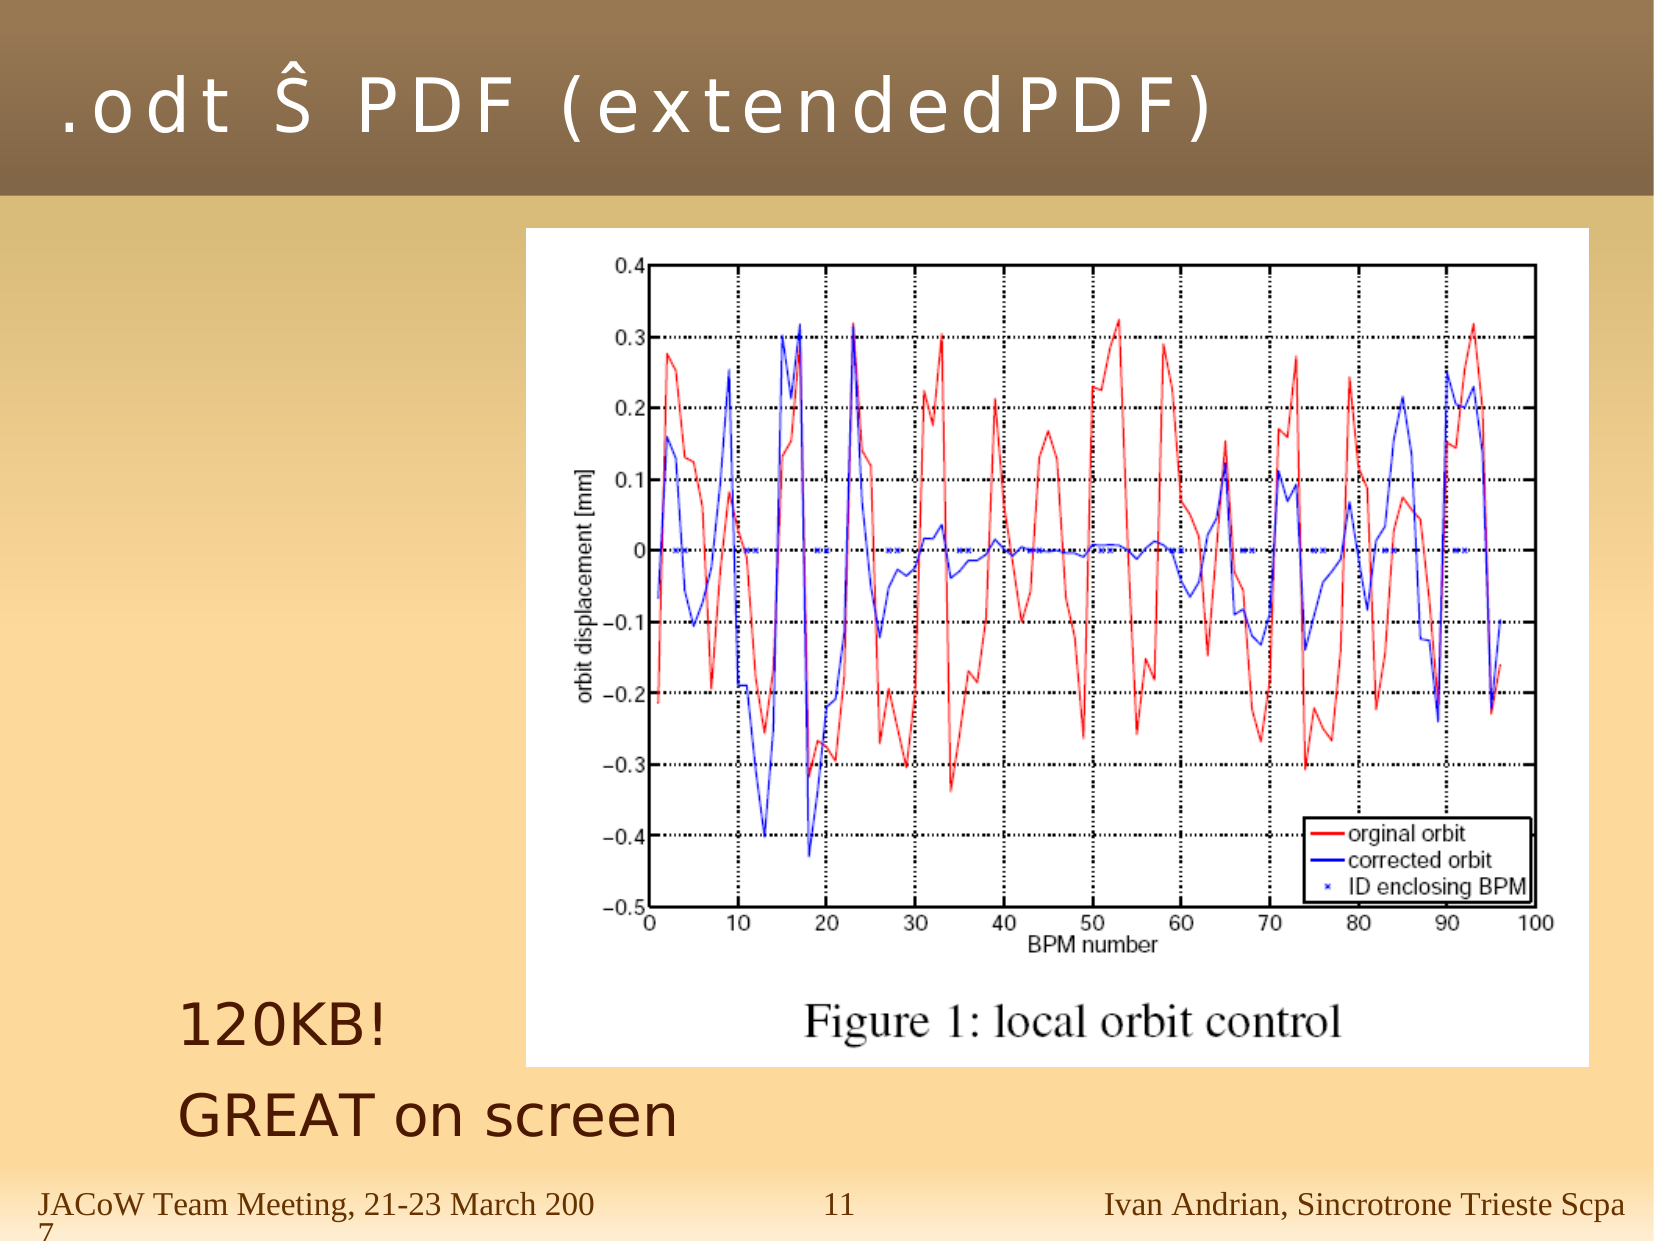

# .odt Ŝ PDF (extendedPDF)
120KB!
GREAT on screen
JACoW Team Meeting, 21-23 March 2007
11
Ivan Andrian, Sincrotrone Trieste Scpa